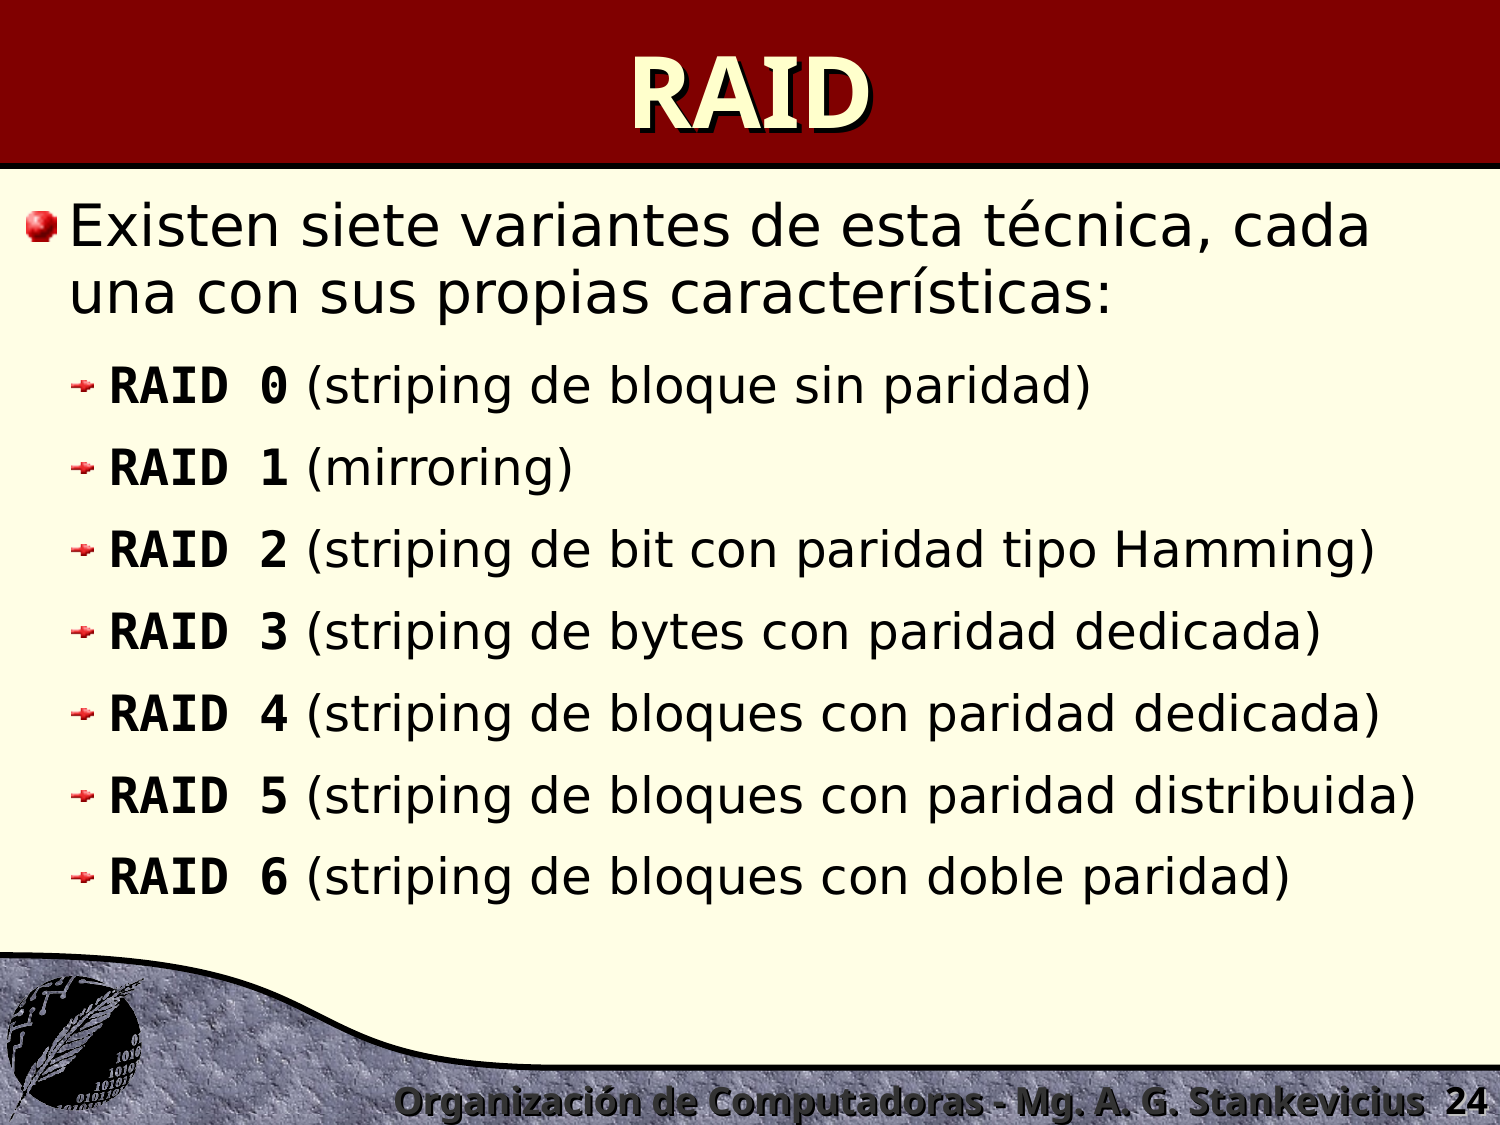

# RAID
Existen siete variantes de esta técnica, cada una con sus propias características:
RAID 0 (striping de bloque sin paridad)
RAID 1 (mirroring)
RAID 2 (striping de bit con paridad tipo Hamming)
RAID 3 (striping de bytes con paridad dedicada)
RAID 4 (striping de bloques con paridad dedicada)
RAID 5 (striping de bloques con paridad distribuida)
RAID 6 (striping de bloques con doble paridad)
24